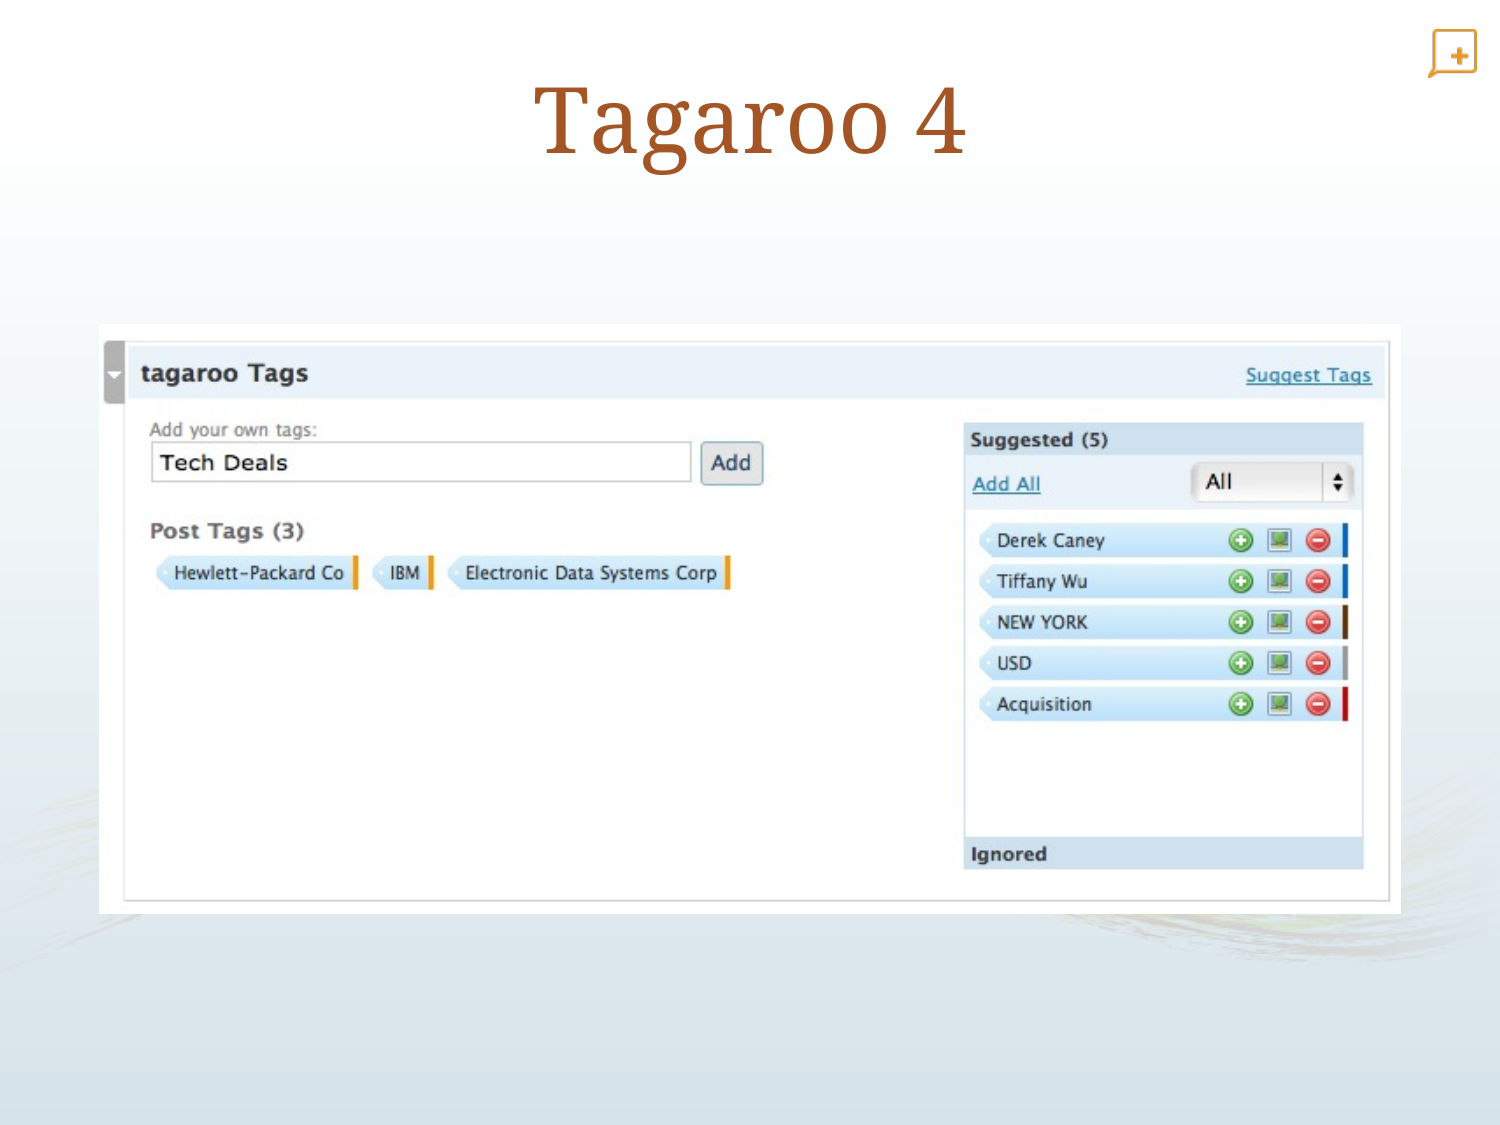

# Tagaroo 4
Discovers interesting keywords, offers links on click